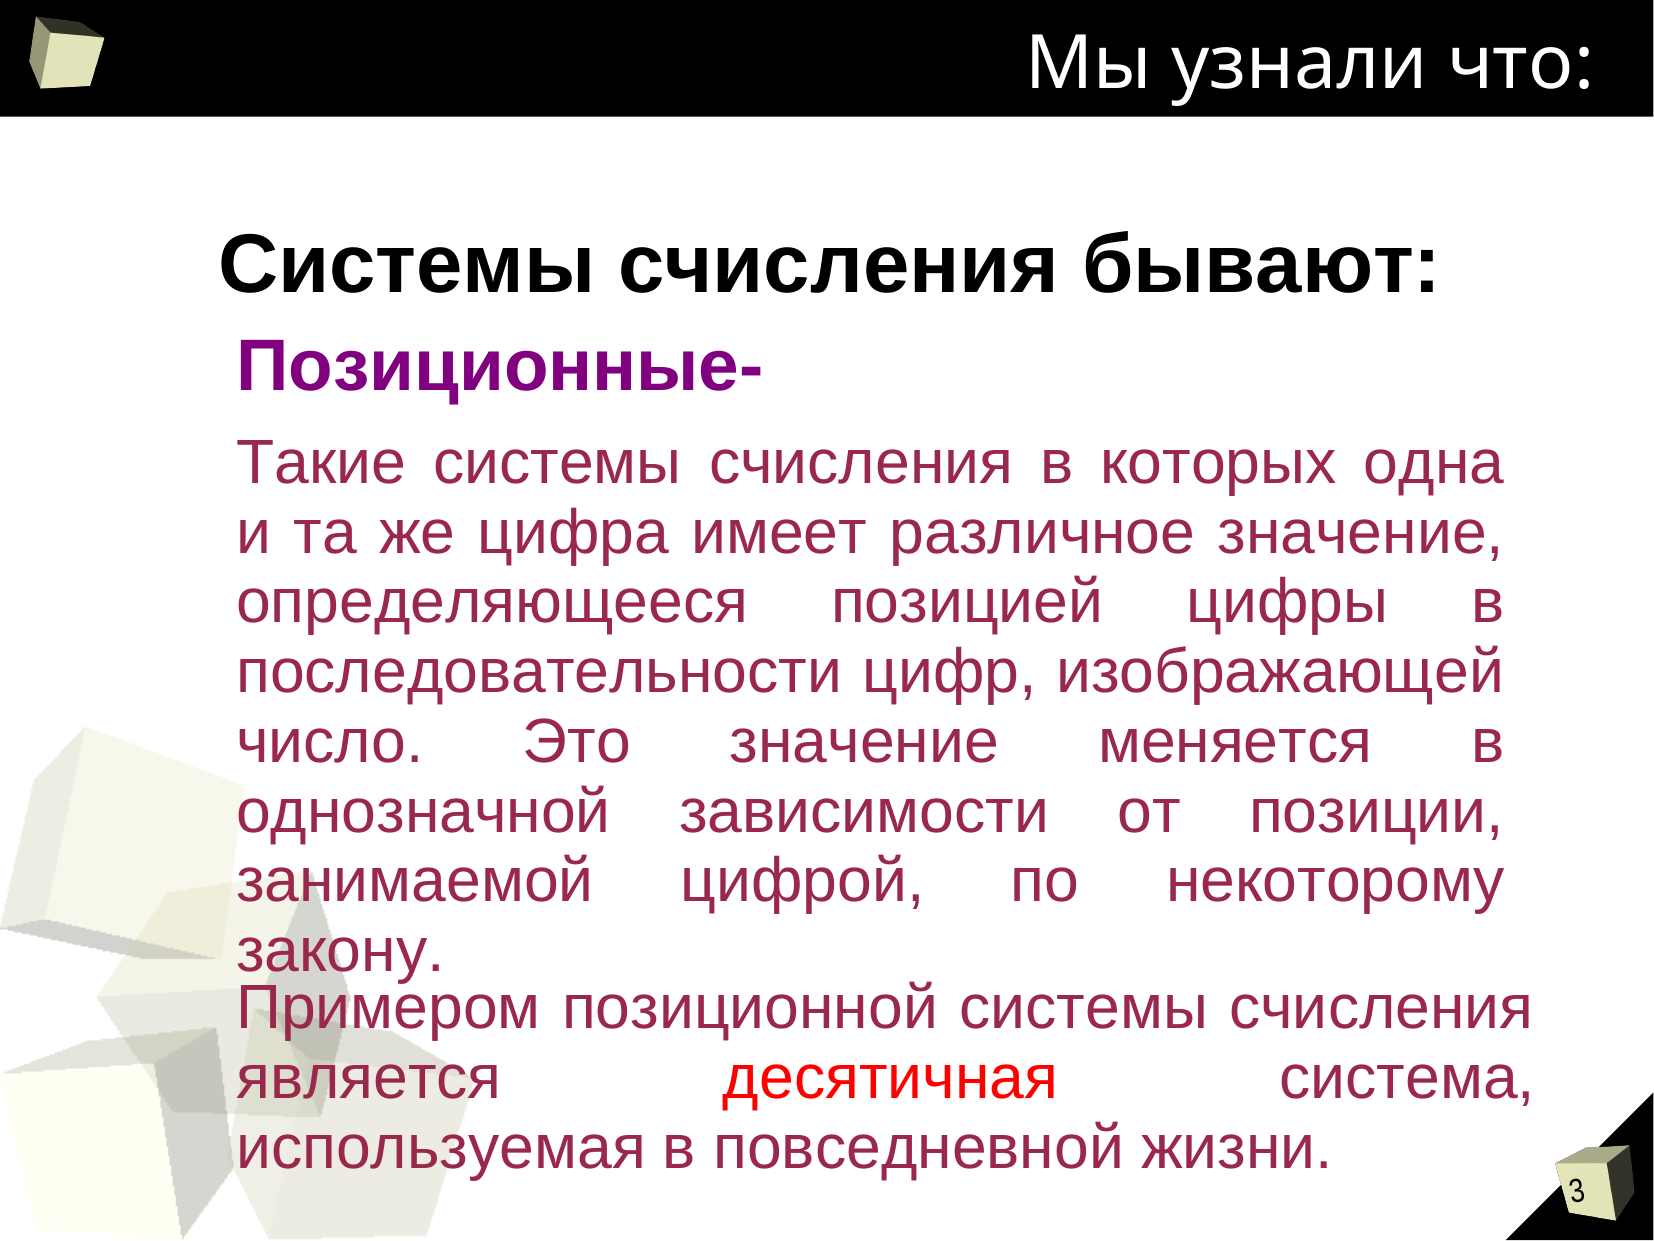

# Мы узнали что:
Системы счисления бывают:
Позиционные-
Такие системы счисления в которых одна и та же цифра имеет различное значение, определяющееся позицией цифры в последовательности цифр, изображающей число. Это значение меняется в однозначной зависимости от позиции, занимаемой цифрой, по некоторому закону.
Примером позиционной системы счисления является десятичная система, используемая в повседневной жизни.